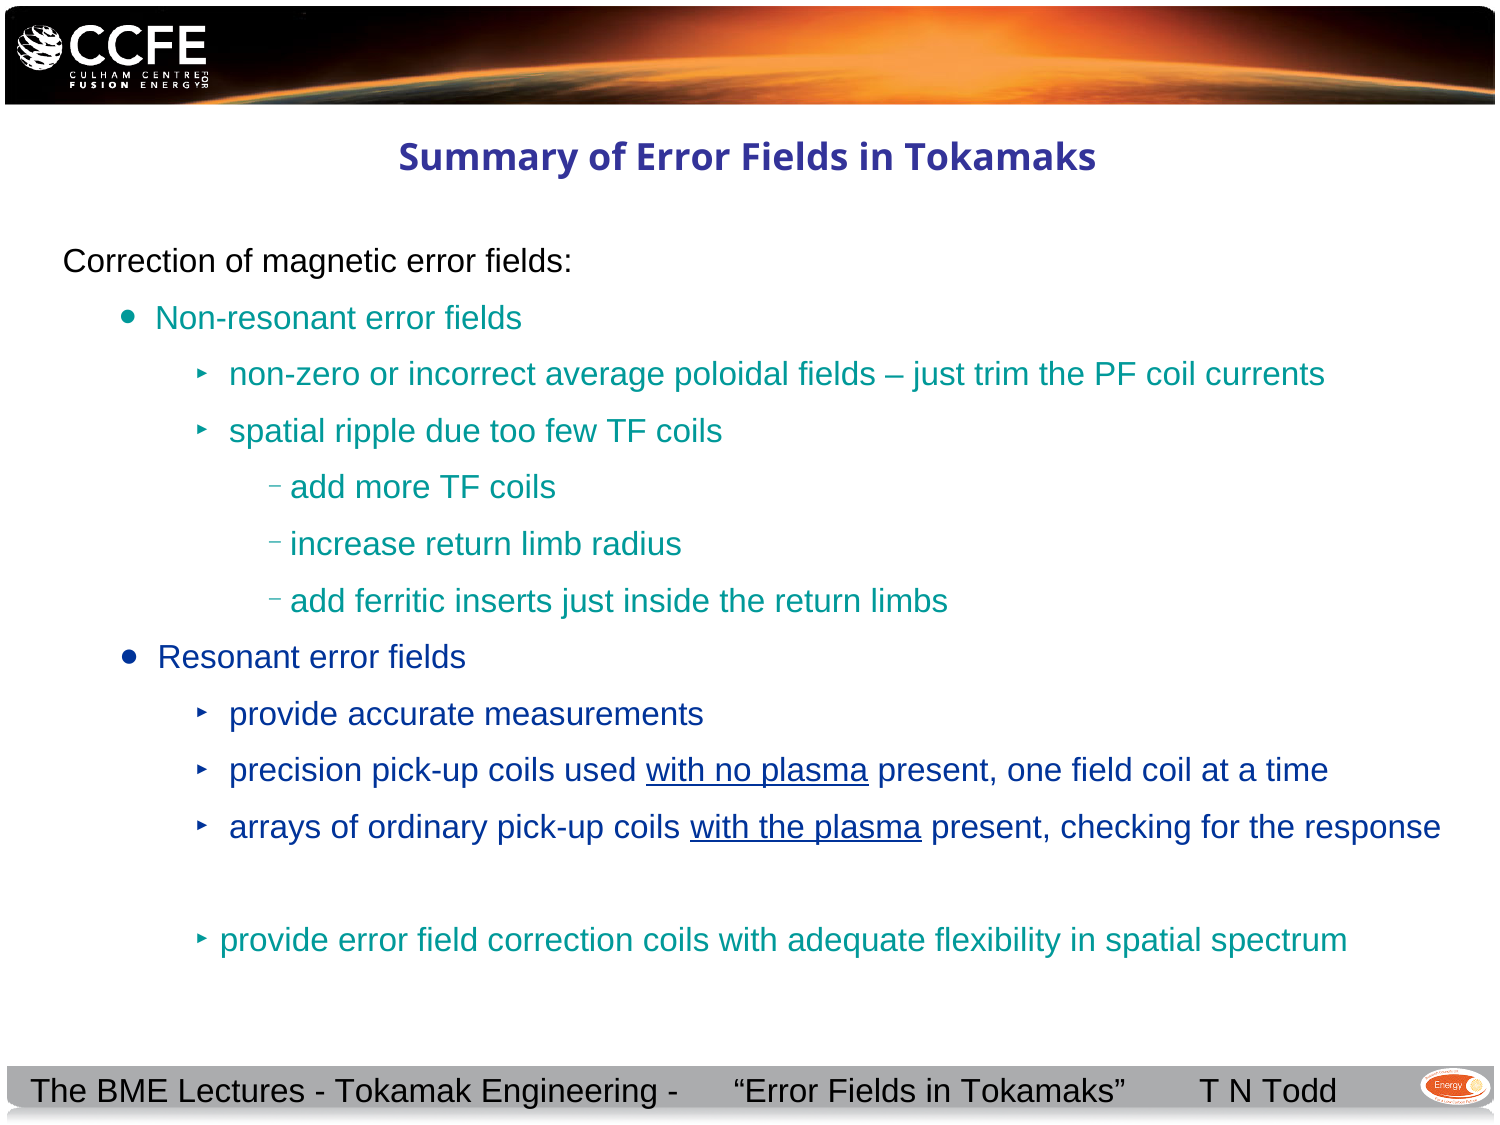

Summary of Error Fields in Tokamaks
 Correction of magnetic error fields:
 Non-resonant error fields
 non-zero or incorrect average poloidal fields – just trim the PF coil currents
 spatial ripple due too few TF coils
 add more TF coils
 increase return limb radius
 add ferritic inserts just inside the return limbs
 Resonant error fields
 provide accurate measurements
 precision pick-up coils used with no plasma present, one field coil at a time
 arrays of ordinary pick-up coils with the plasma present, checking for the response
 provide error field correction coils with adequate flexibility in spatial spectrum